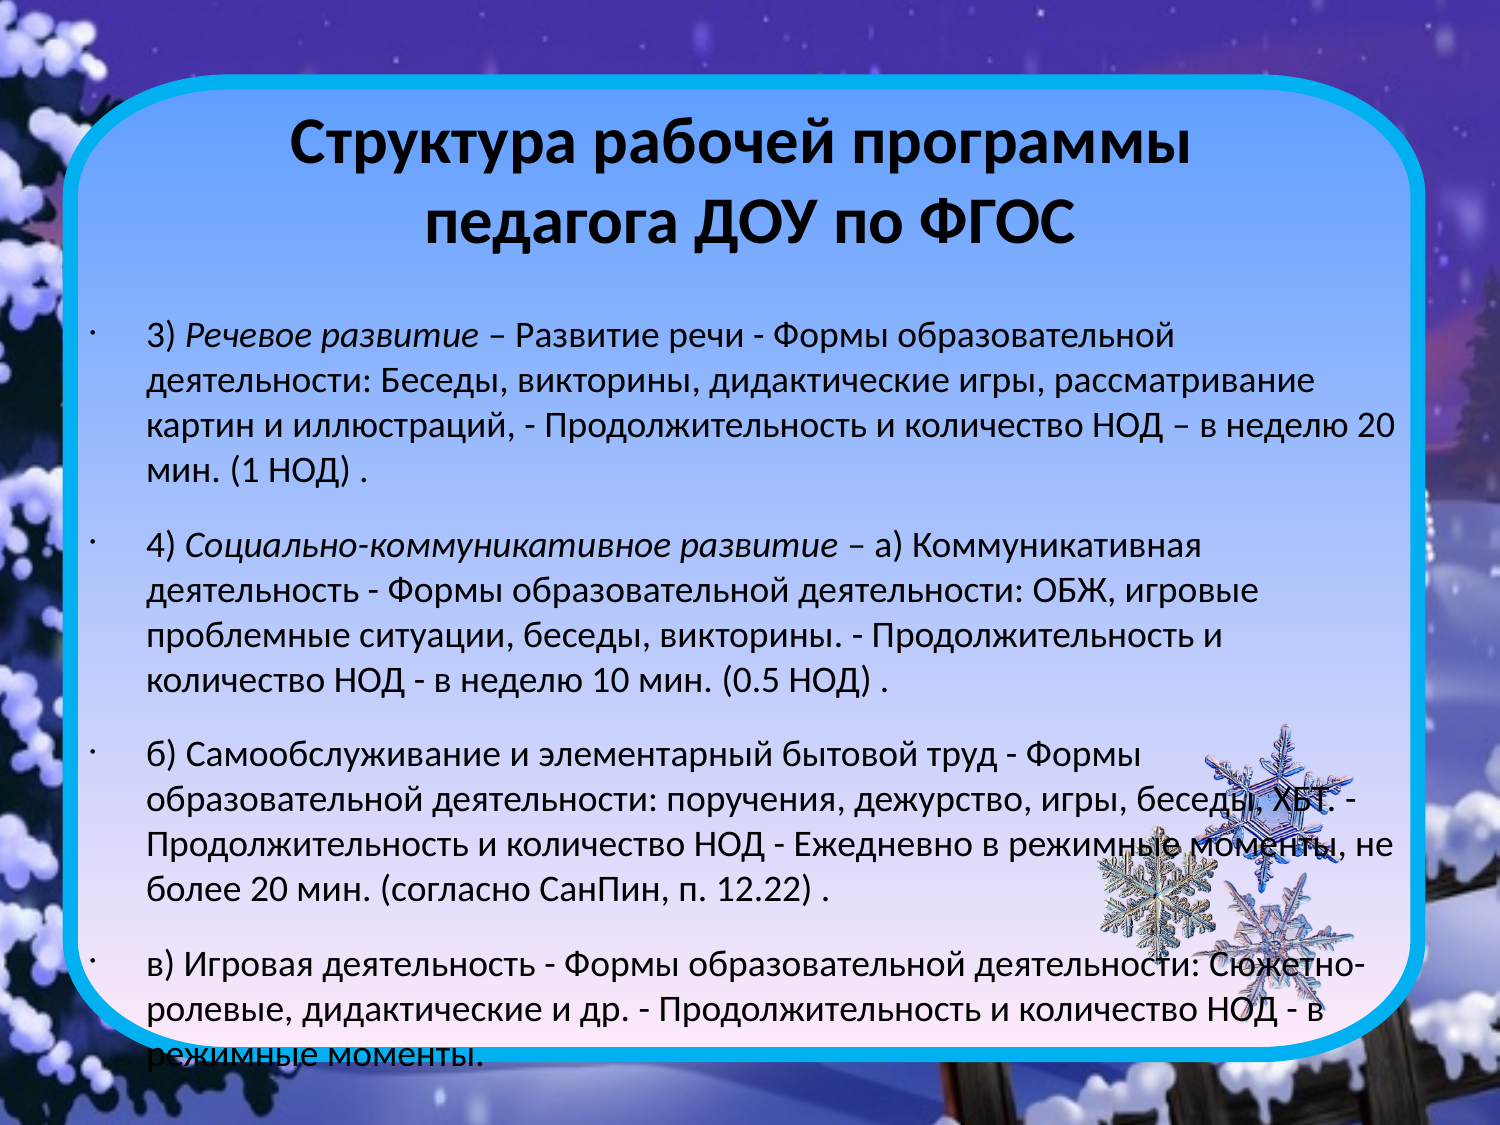

# Структура рабочей программы педагога ДОУ по ФГОС
3) Речевое развитие – Развитие речи - Формы образовательной деятельности: Беседы, викторины, дидактические игры, рассматривание картин и иллюстраций, - Продолжительность и количество НОД – в неделю 20 мин. (1 НОД) .
4) Социально-коммуникативное развитие – а) Коммуникативная деятельность - Формы образовательной деятельности: ОБЖ, игровые проблемные ситуации, беседы, викторины. - Продолжительность и количество НОД - в неделю 10 мин. (0.5 НОД) .
б) Самообслуживание и элементарный бытовой труд - Формы образовательной деятельности: поручения, дежурство, игры, беседы, ХБТ. - Продолжительность и количество НОД - Ежедневно в режимные моменты, не более 20 мин. (согласно СанПин, п. 12.22) .
в) Игровая деятельность - Формы образовательной деятельности: Сюжетно-ролевые, дидактические и др. - Продолжительность и количество НОД - в режимные моменты.